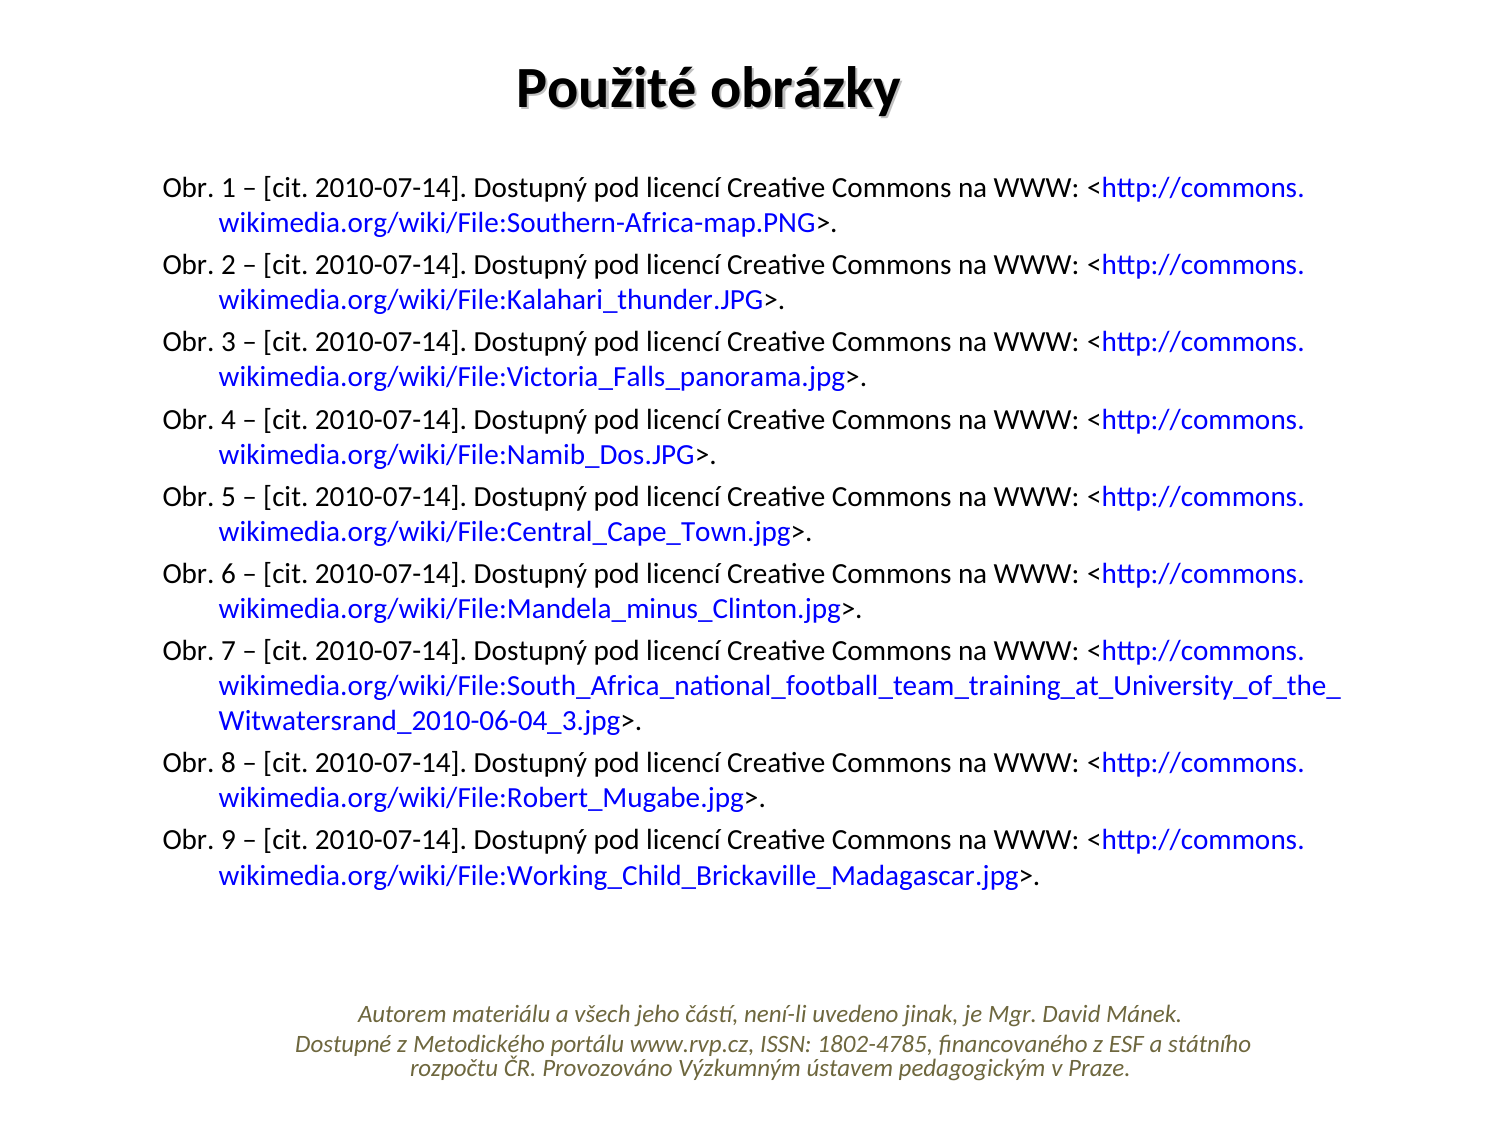

# Použité obrázky
Obr. 1 – [cit. 2010-07-14]. Dostupný pod licencí Creative Commons na WWW: <http://commons.wikimedia.org/wiki/File:Southern-Africa-map.PNG>.
Obr. 2 – [cit. 2010-07-14]. Dostupný pod licencí Creative Commons na WWW: <http://commons.wikimedia.org/wiki/File:Kalahari_thunder.JPG>.
Obr. 3 – [cit. 2010-07-14]. Dostupný pod licencí Creative Commons na WWW: <http://commons.wikimedia.org/wiki/File:Victoria_Falls_panorama.jpg>.
Obr. 4 – [cit. 2010-07-14]. Dostupný pod licencí Creative Commons na WWW: <http://commons.wikimedia.org/wiki/File:Namib_Dos.JPG>.
Obr. 5 – [cit. 2010-07-14]. Dostupný pod licencí Creative Commons na WWW: <http://commons.wikimedia.org/wiki/File:Central_Cape_Town.jpg>.
Obr. 6 – [cit. 2010-07-14]. Dostupný pod licencí Creative Commons na WWW: <http://commons.wikimedia.org/wiki/File:Mandela_minus_Clinton.jpg>.
Obr. 7 – [cit. 2010-07-14]. Dostupný pod licencí Creative Commons na WWW: <http://commons.wikimedia.org/wiki/File:South_Africa_national_football_team_training_at_University_of_the_Witwatersrand_2010-06-04_3.jpg>.
Obr. 8 – [cit. 2010-07-14]. Dostupný pod licencí Creative Commons na WWW: <http://commons.wikimedia.org/wiki/File:Robert_Mugabe.jpg>.
Obr. 9 – [cit. 2010-07-14]. Dostupný pod licencí Creative Commons na WWW: <http://commons.wikimedia.org/wiki/File:Working_Child_Brickaville_Madagascar.jpg>.
Autorem materiálu a všech jeho částí, není-li uvedeno jinak, je Mgr. David Mánek.
 Dostupné z Metodického portálu www.rvp.cz, ISSN: 1802-4785, financovaného z ESF a státního rozpočtu ČR. Provozováno Výzkumným ústavem pedagogickým v Praze.